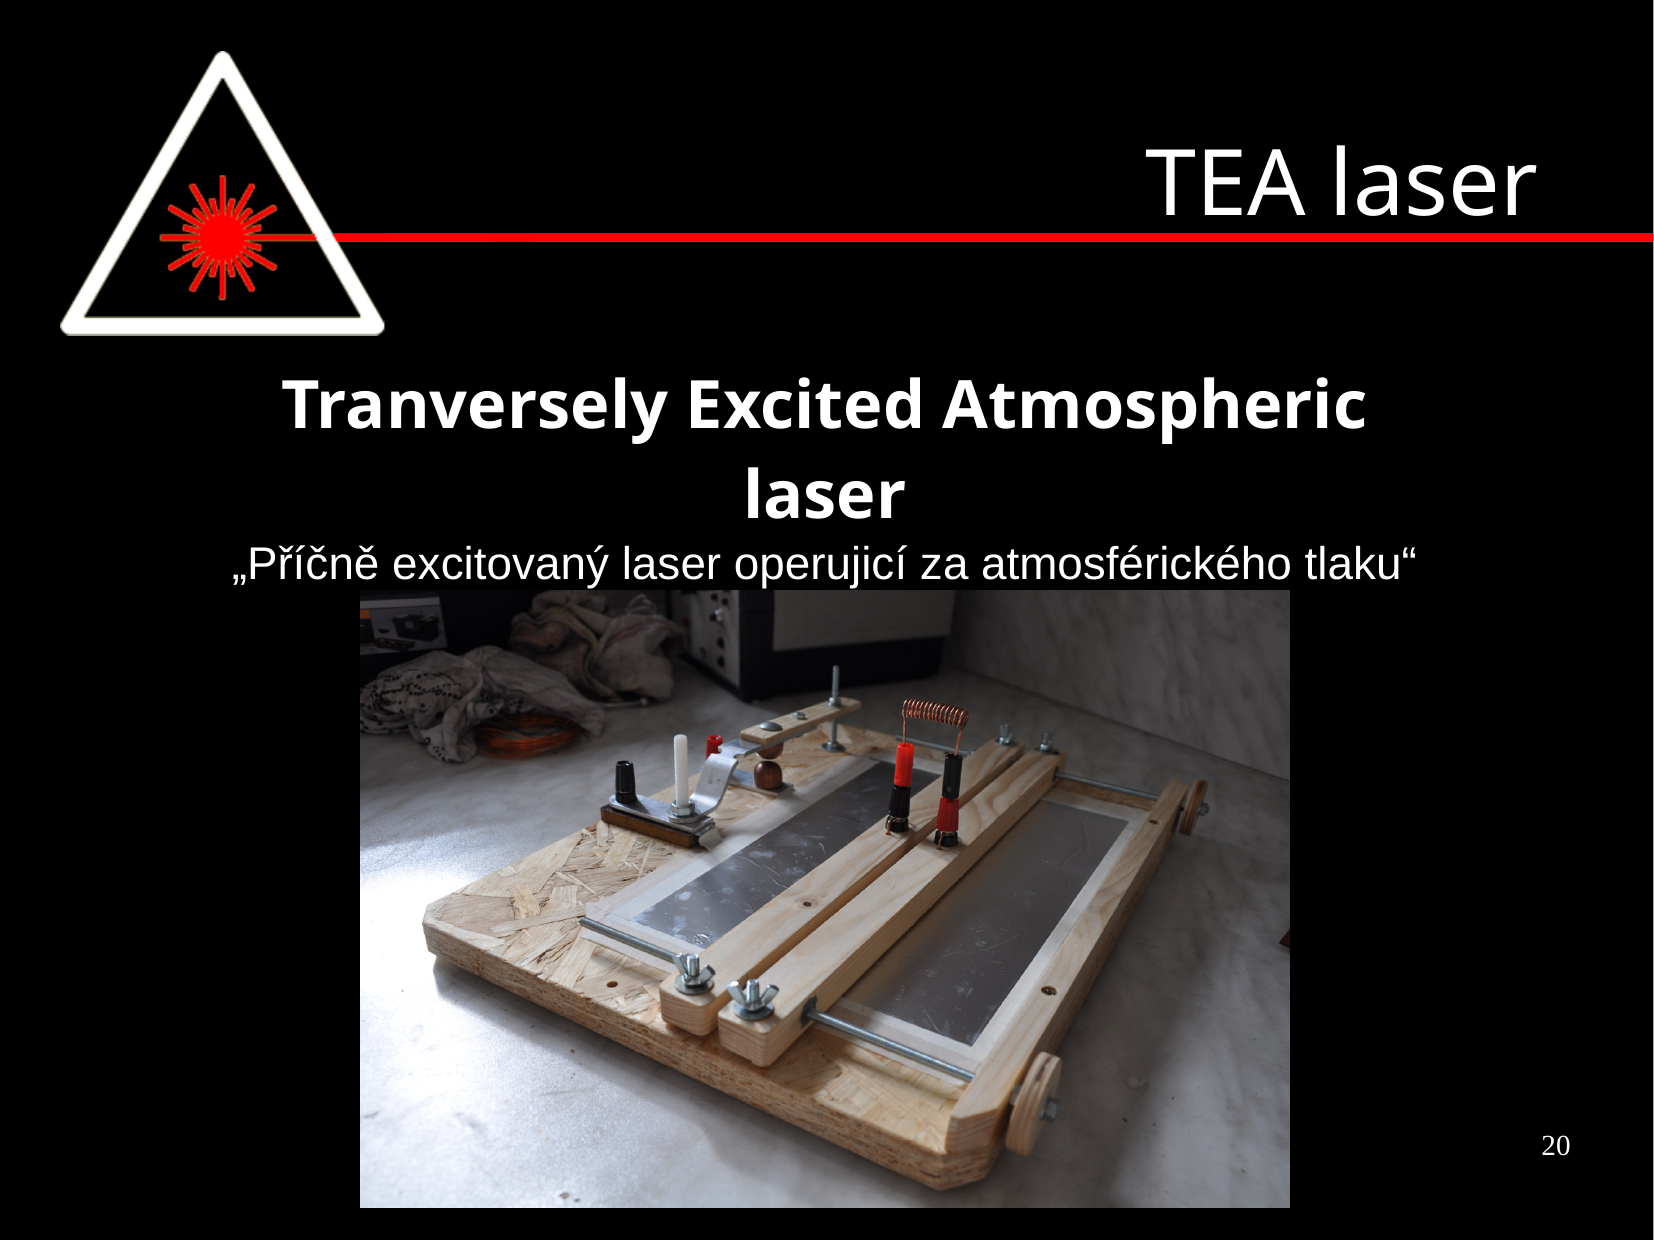

# TEA laser
Tranversely Excited Atmospheric laser
„Příčně excitovaný laser operujicí za atmosférického tlaku“
20